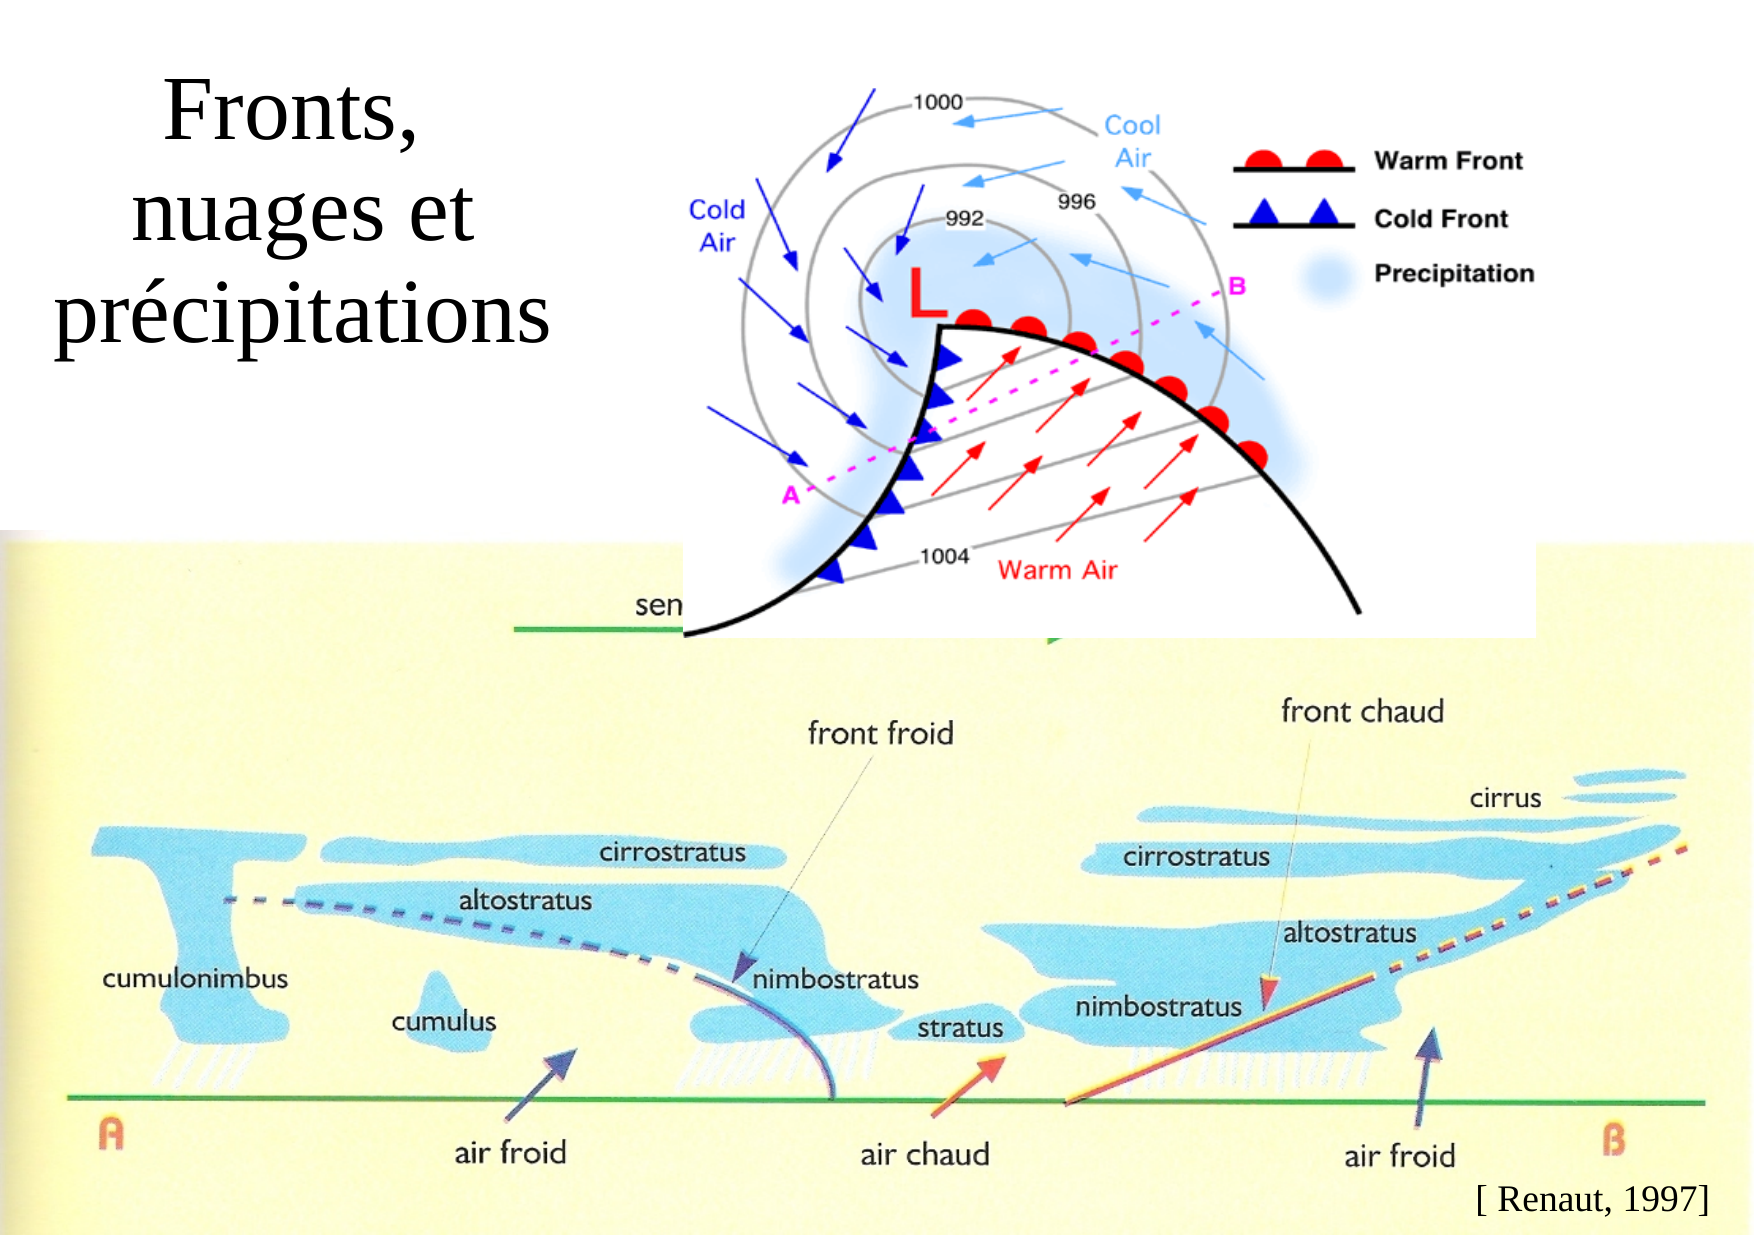

# Fronts, nuages et précipitations
[ Renaut, 1997]